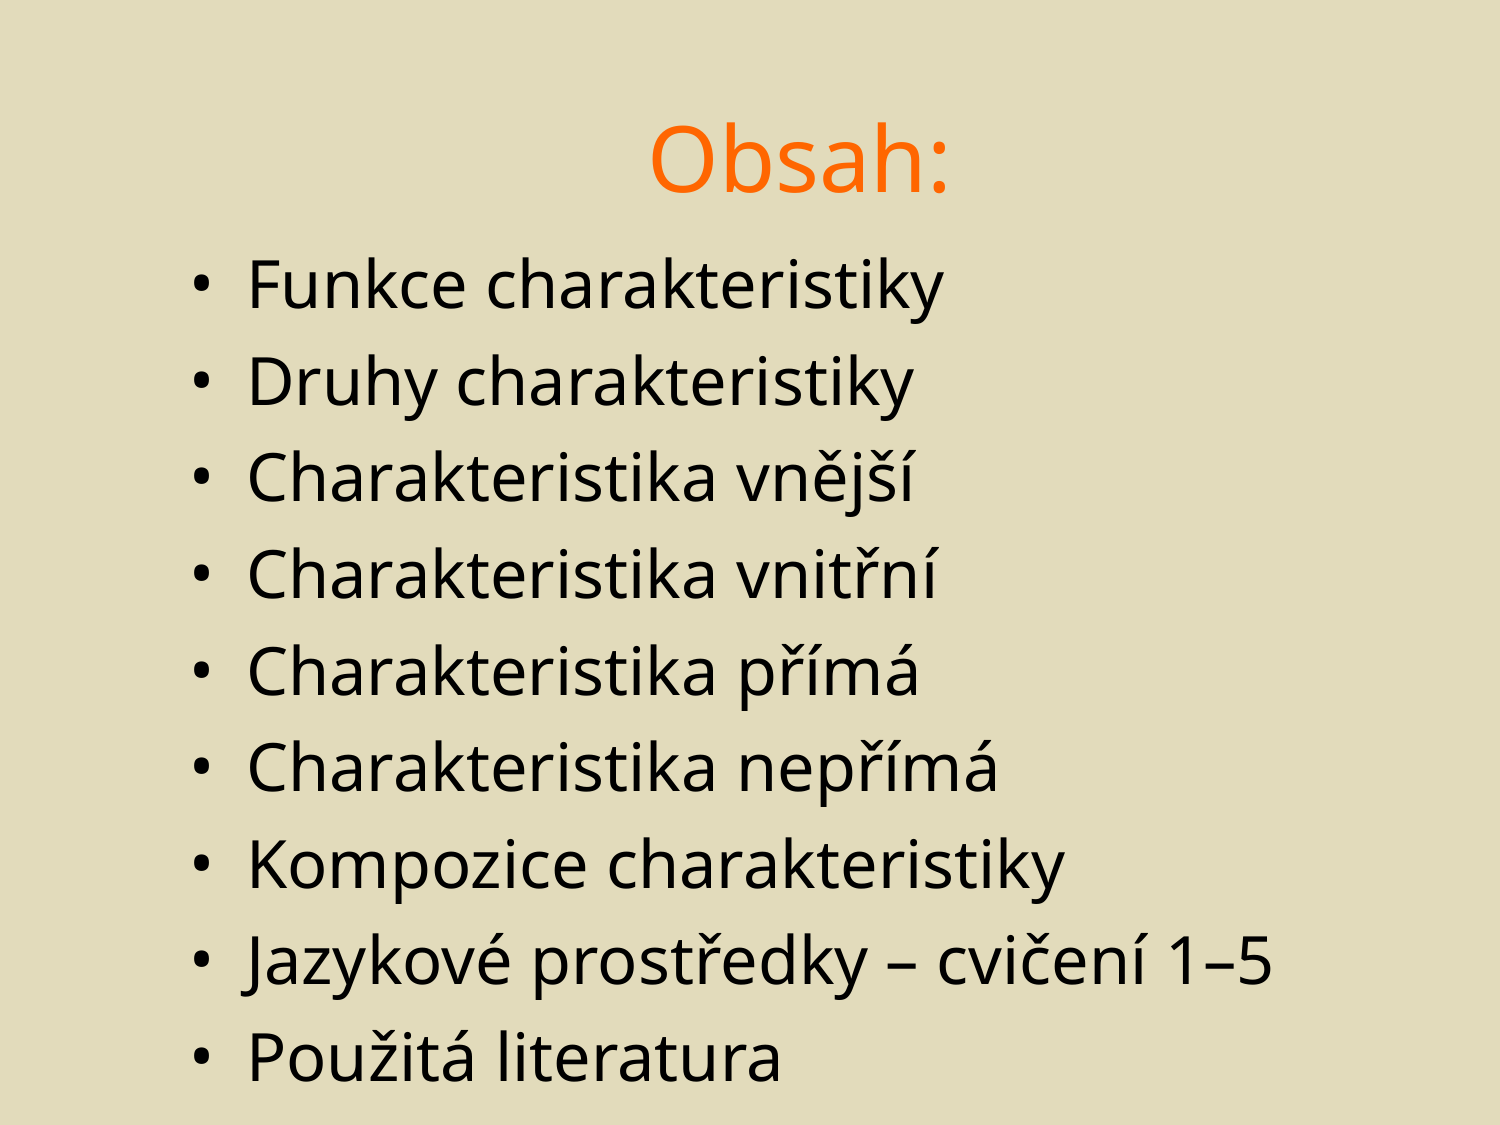

# Obsah:
Funkce charakteristiky
Druhy charakteristiky
Charakteristika vnější
Charakteristika vnitřní
Charakteristika přímá
Charakteristika nepřímá
Kompozice charakteristiky
Jazykové prostředky – cvičení 1–5
Použitá literatura